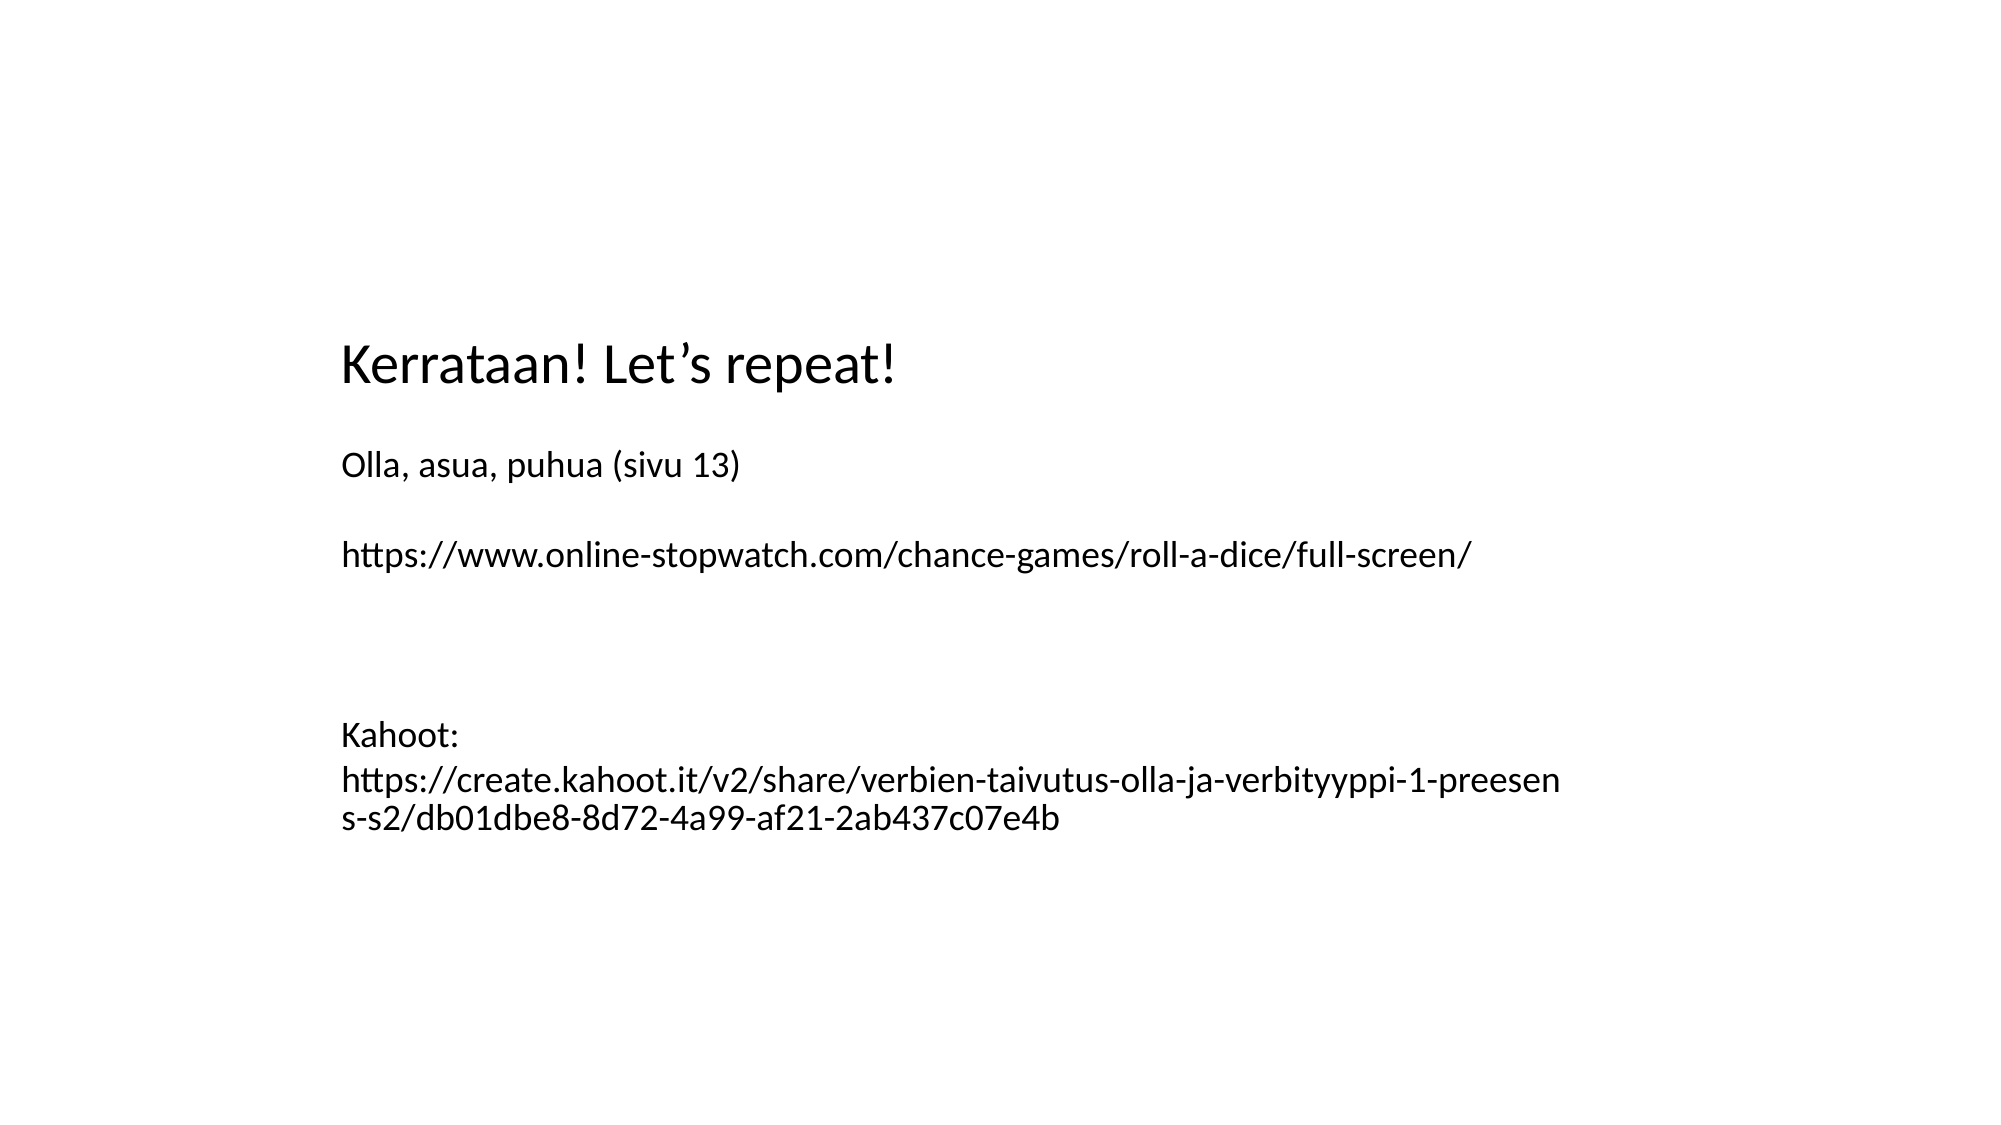

Kerrataan! Let’s repeat!
Olla, asua, puhua (sivu 13)
https://www.online-stopwatch.com/chance-games/roll-a-dice/full-screen/
Kahoot: https://create.kahoot.it/v2/share/verbien-taivutus-olla-ja-verbityyppi-1-preesens-s2/db01dbe8-8d72-4a99-af21-2ab437c07e4b